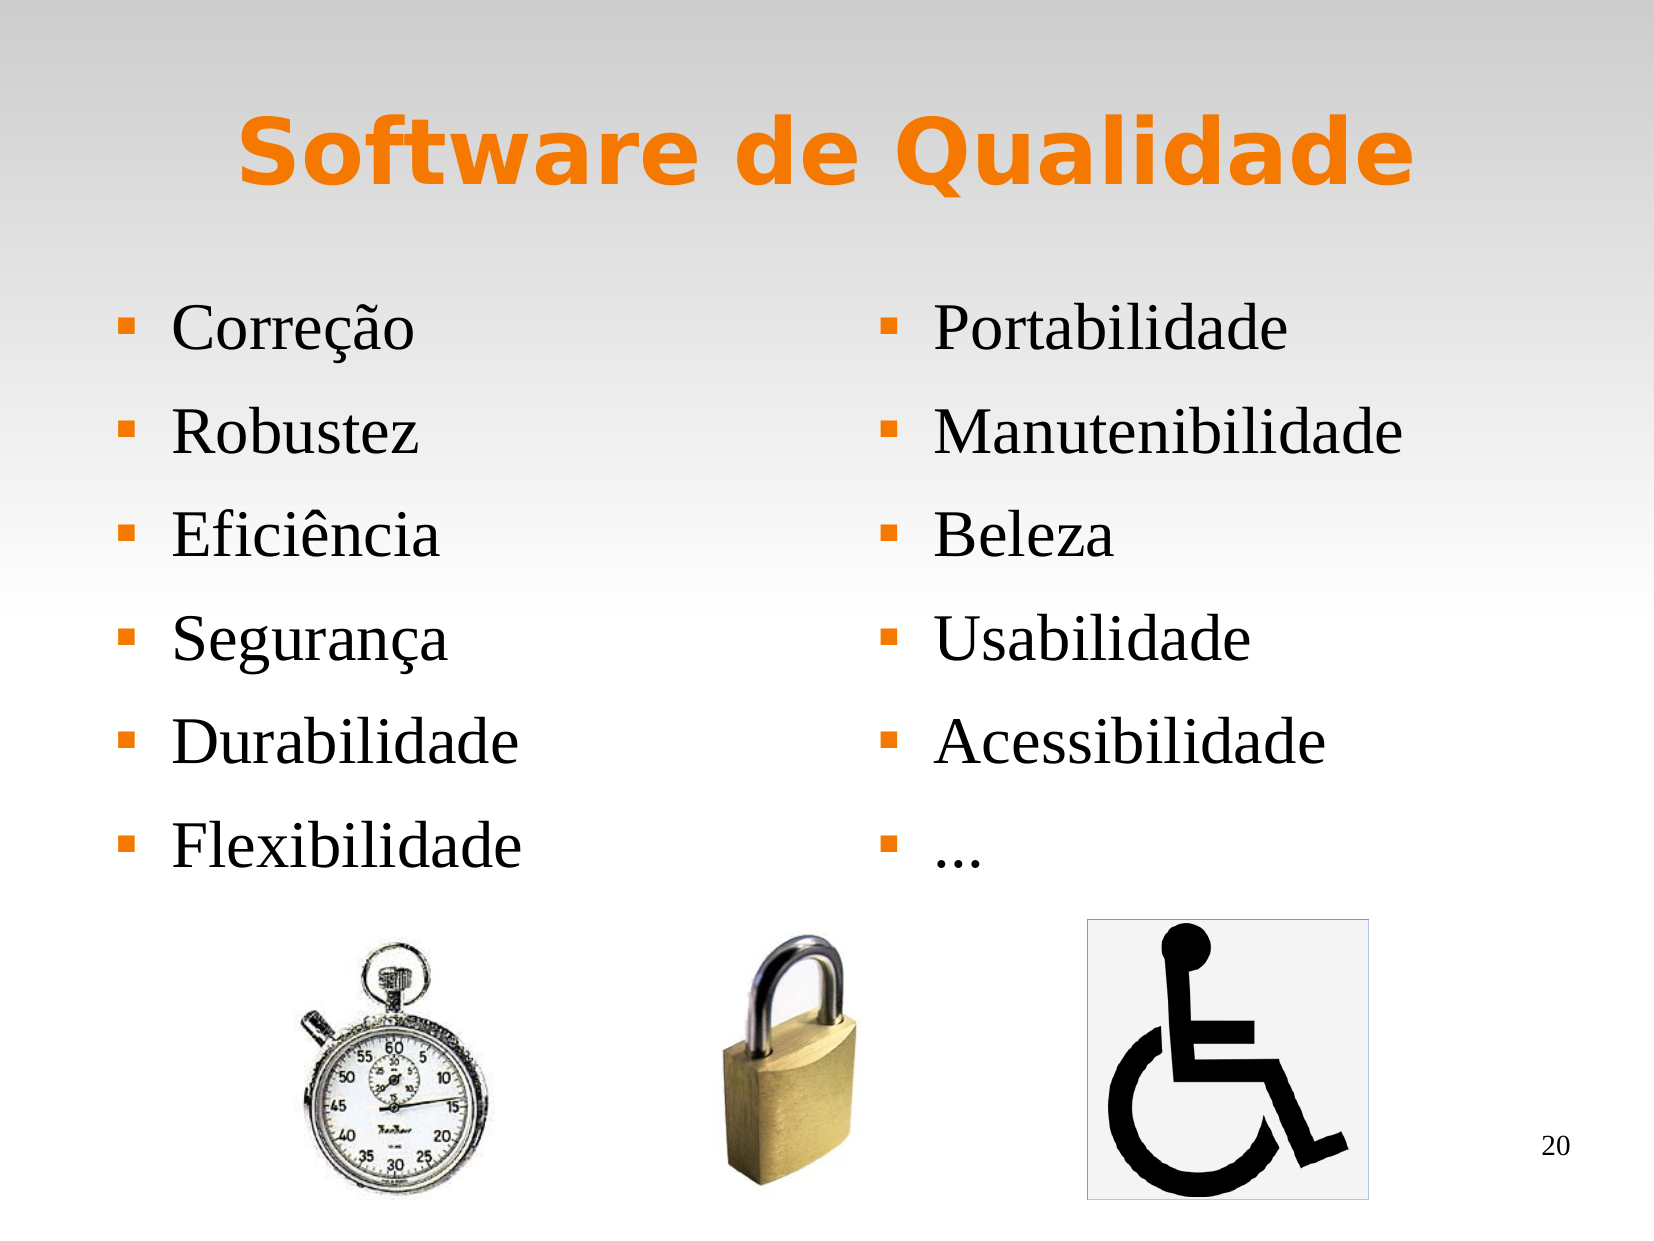

# Software de Qualidade
Correção
Robustez
Eficiência
Segurança
Durabilidade
Flexibilidade
Portabilidade
Manutenibilidade
Beleza
Usabilidade
Acessibilidade
...
20